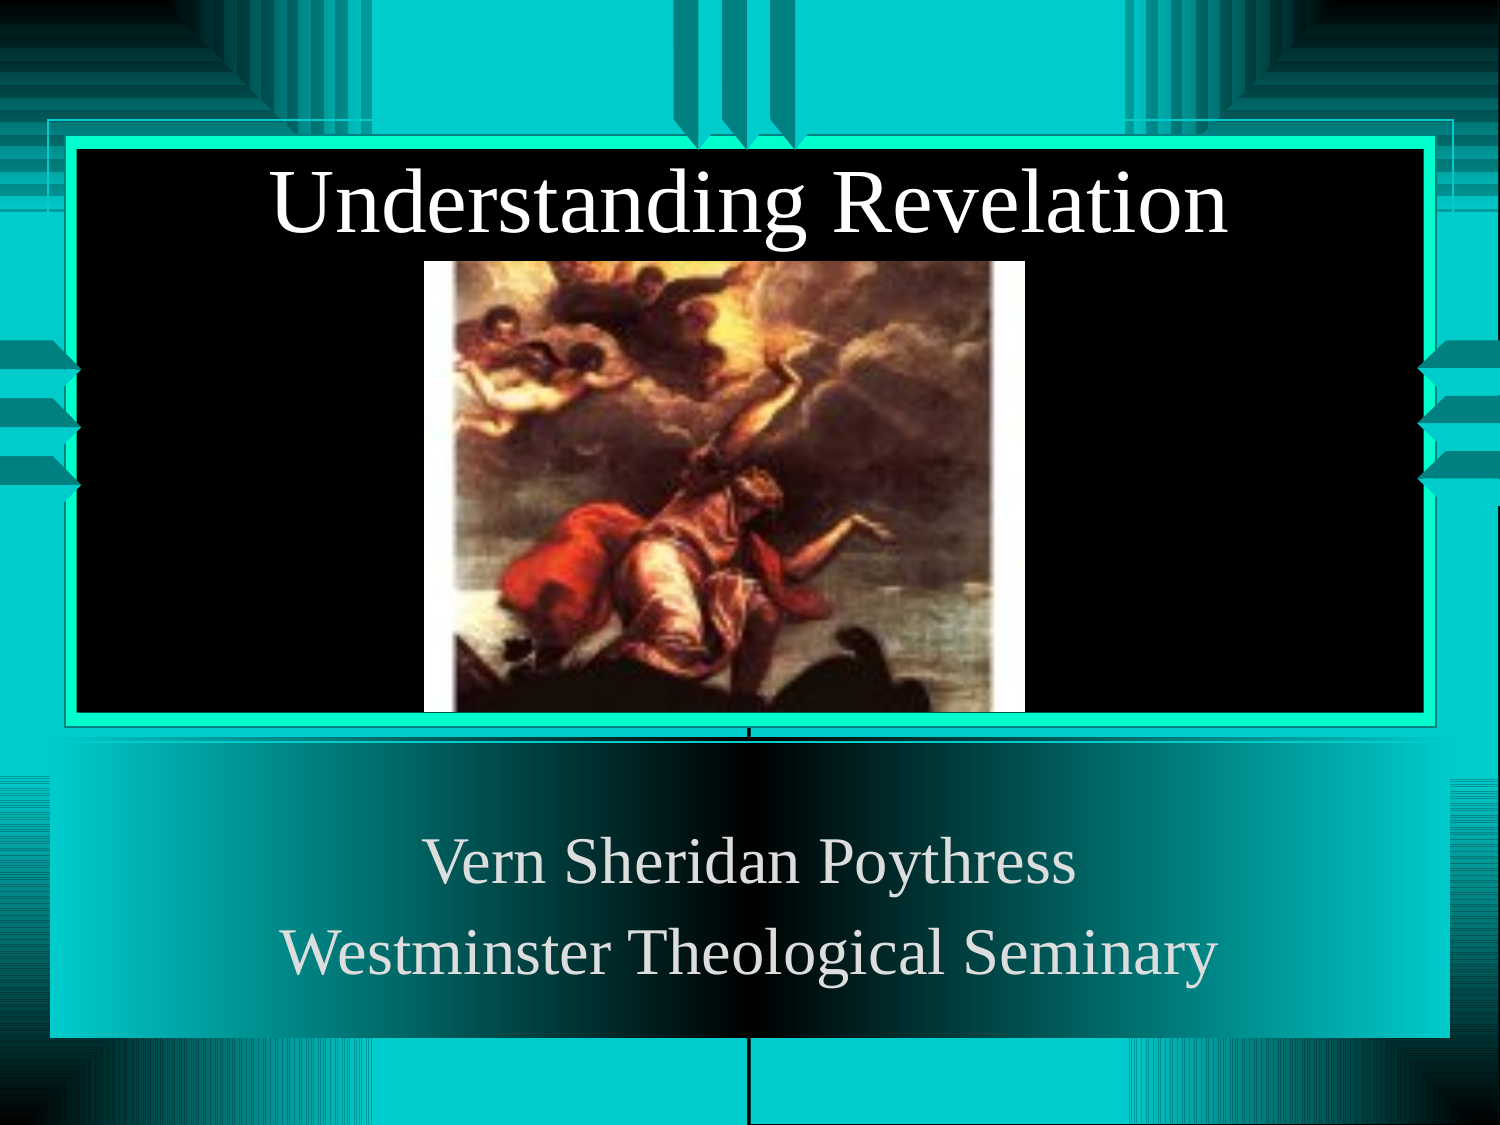

# Understanding Revelation
Vern Sheridan Poythress
Westminster Theological Seminary